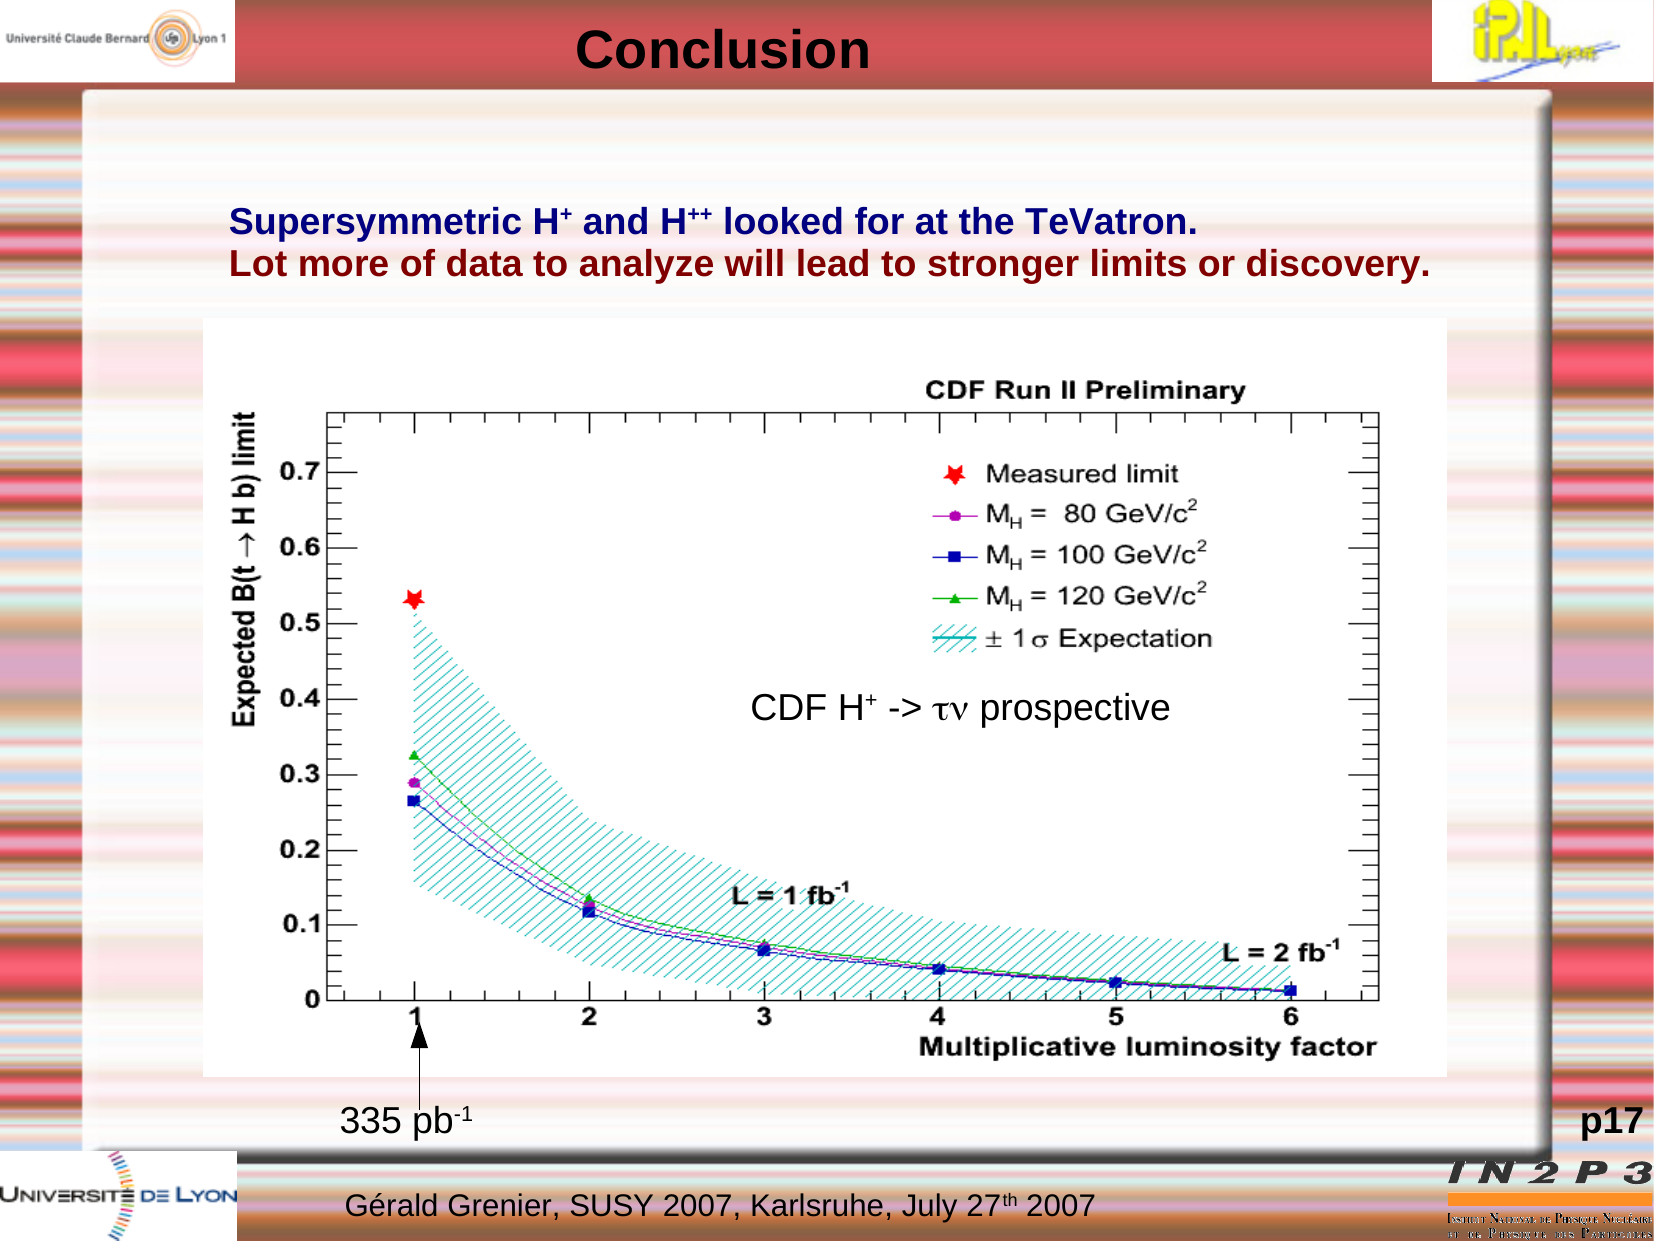

Conclusion
Supersymmetric H+ and H++ looked for at the TeVatron.
Lot more of data to analyze will lead to stronger limits or discovery.
CDF H+ -> tn prospective
335 pb-1